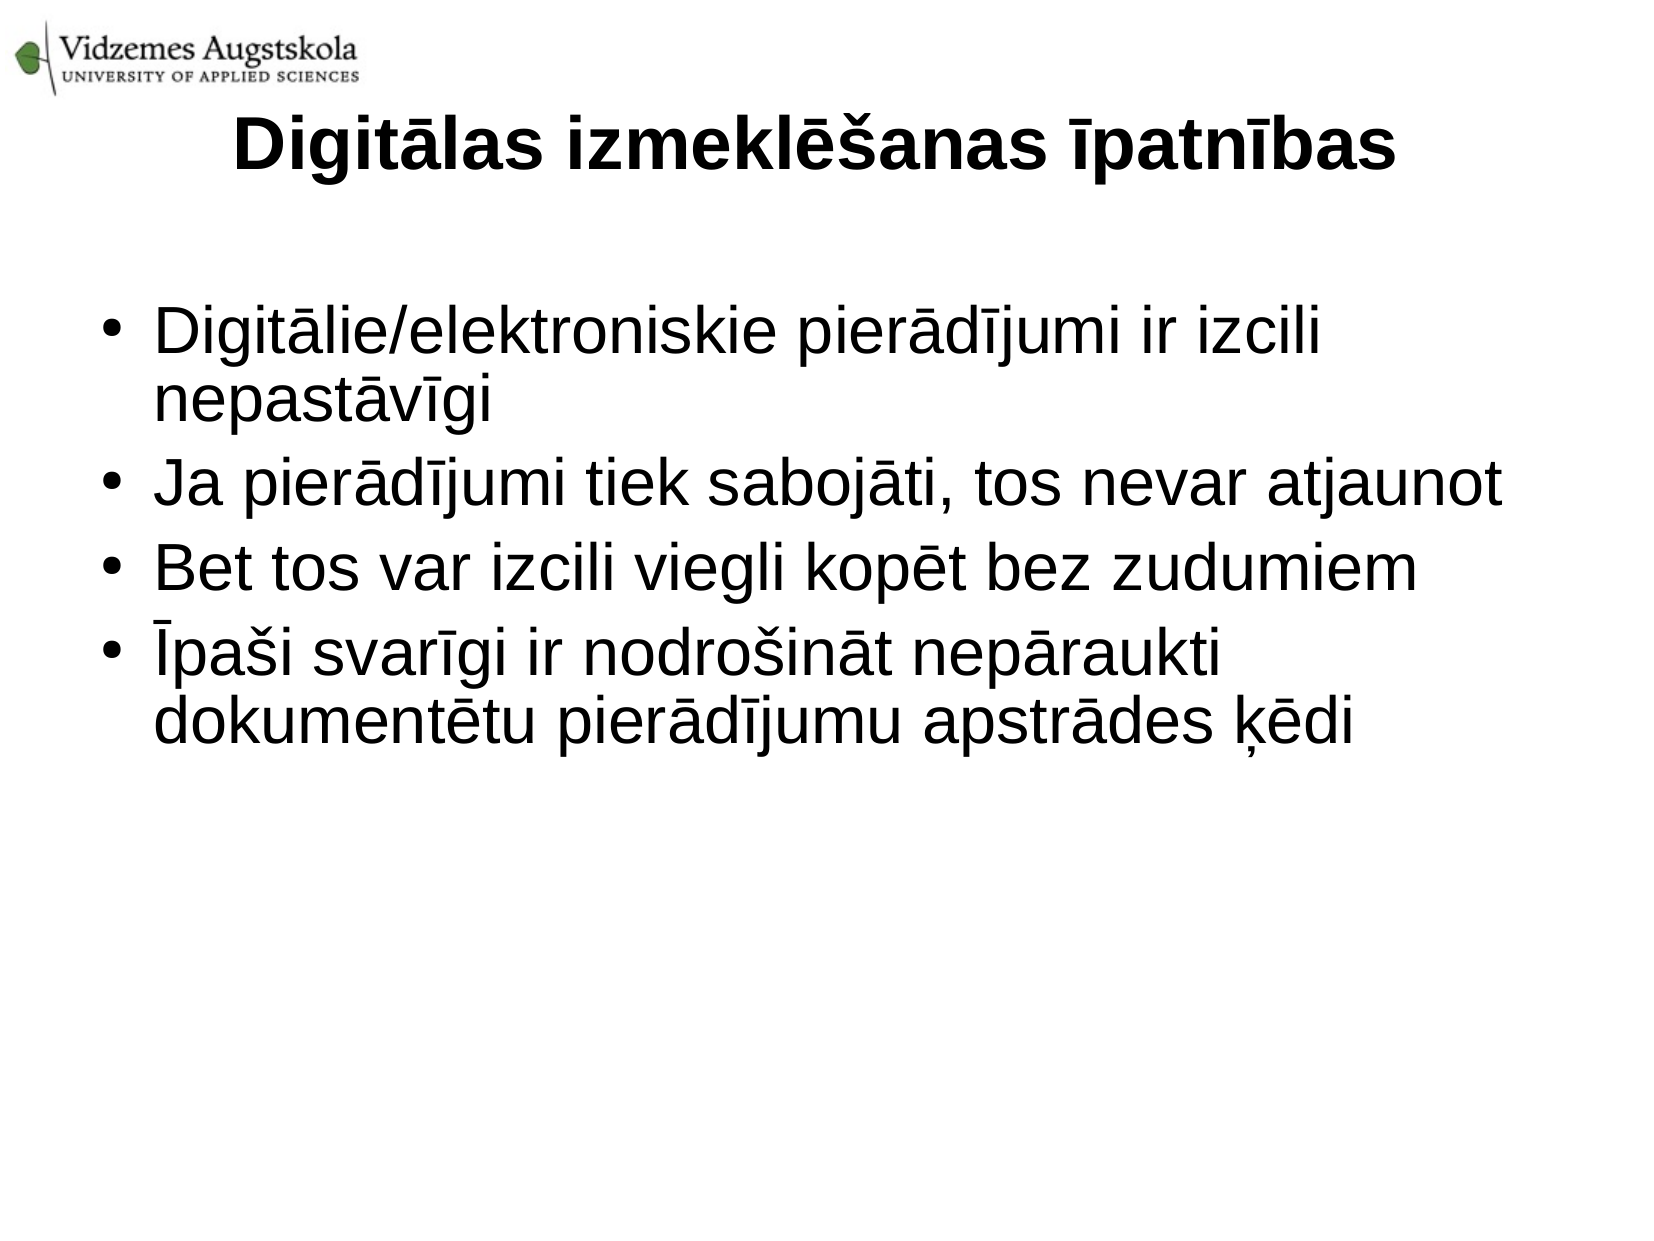

# Digitālas izmeklēšanas īpatnības
Digitālie/elektroniskie pierādījumi ir izcili nepastāvīgi
Ja pierādījumi tiek sabojāti, tos nevar atjaunot
Bet tos var izcili viegli kopēt bez zudumiem
Īpaši svarīgi ir nodrošināt nepāraukti dokumentētu pierādījumu apstrādes ķēdi